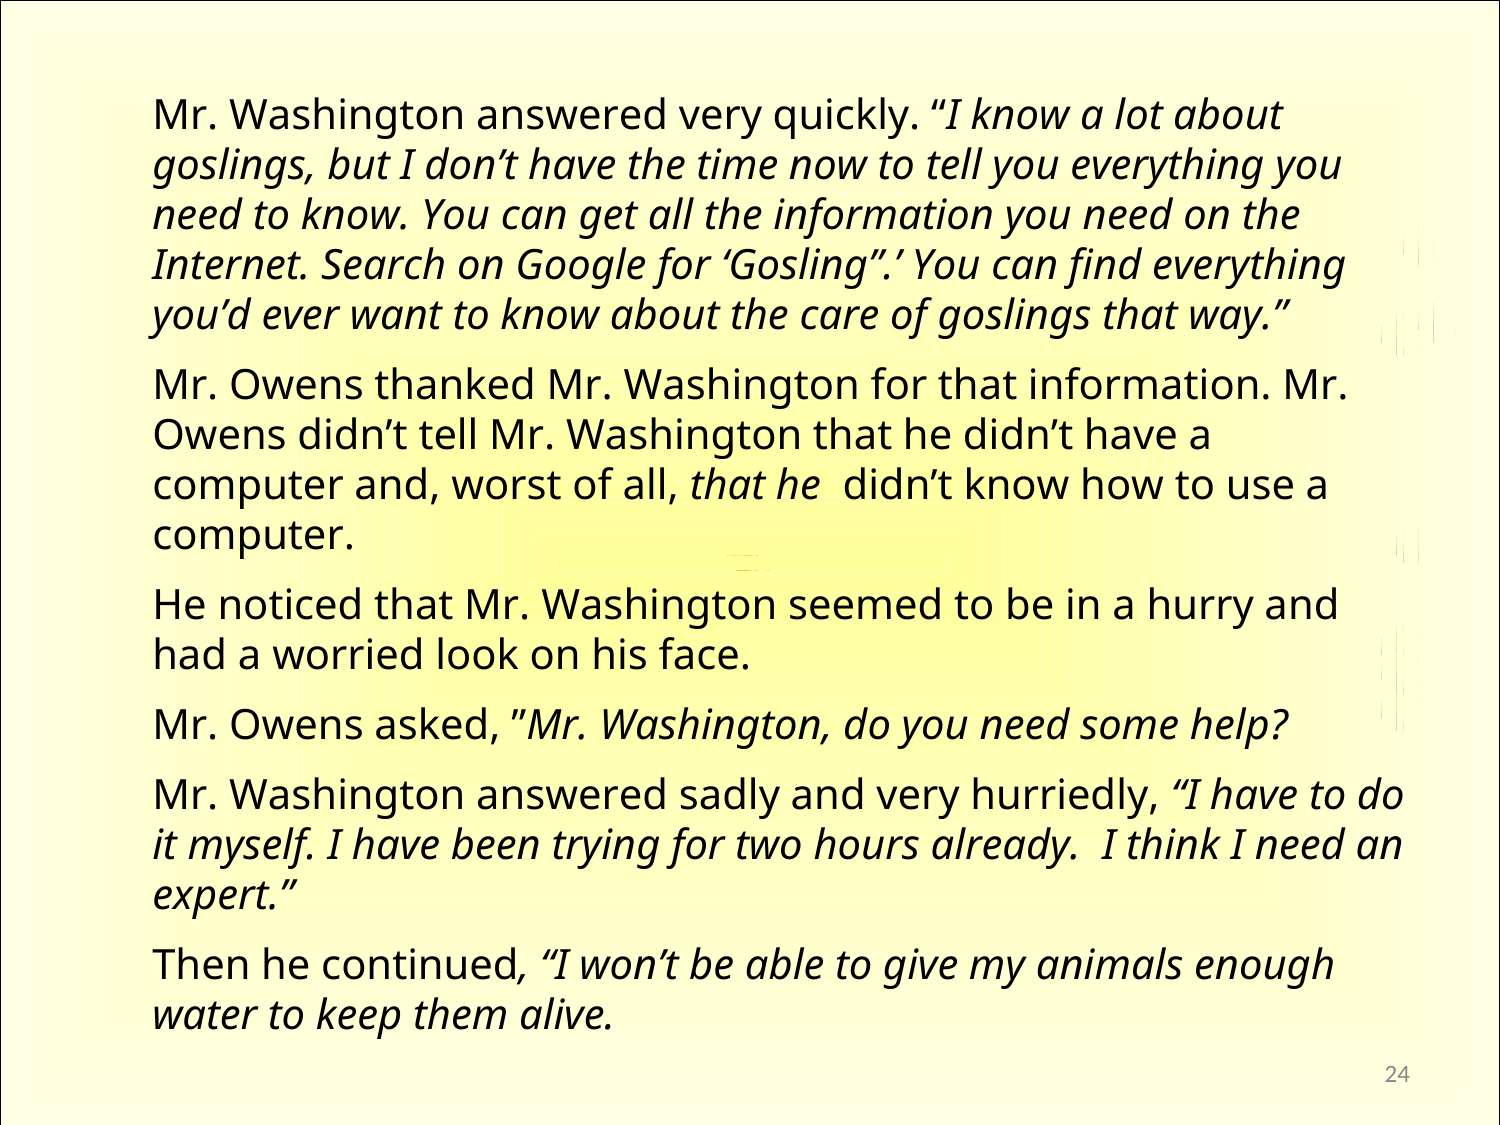

Mr. Washington answered very quickly. “I know a lot about goslings, but I don’t have the time now to tell you everything you need to know. You can get all the information you need on the Internet. Search on Google for ‘Gosling”.’ You can find everything you’d ever want to know about the care of goslings that way.”
Mr. Owens thanked Mr. Washington for that information. Mr. Owens didn’t tell Mr. Washington that he didn’t have a computer and, worst of all, that he didn’t know how to use a computer.
He noticed that Mr. Washington seemed to be in a hurry and had a worried look on his face.
Mr. Owens asked, ”Mr. Washington, do you need some help?
Mr. Washington answered sadly and very hurriedly, “I have to do it myself. I have been trying for two hours already. I think I need an expert.”
Then he continued, “I won’t be able to give my animals enough water to keep them alive.